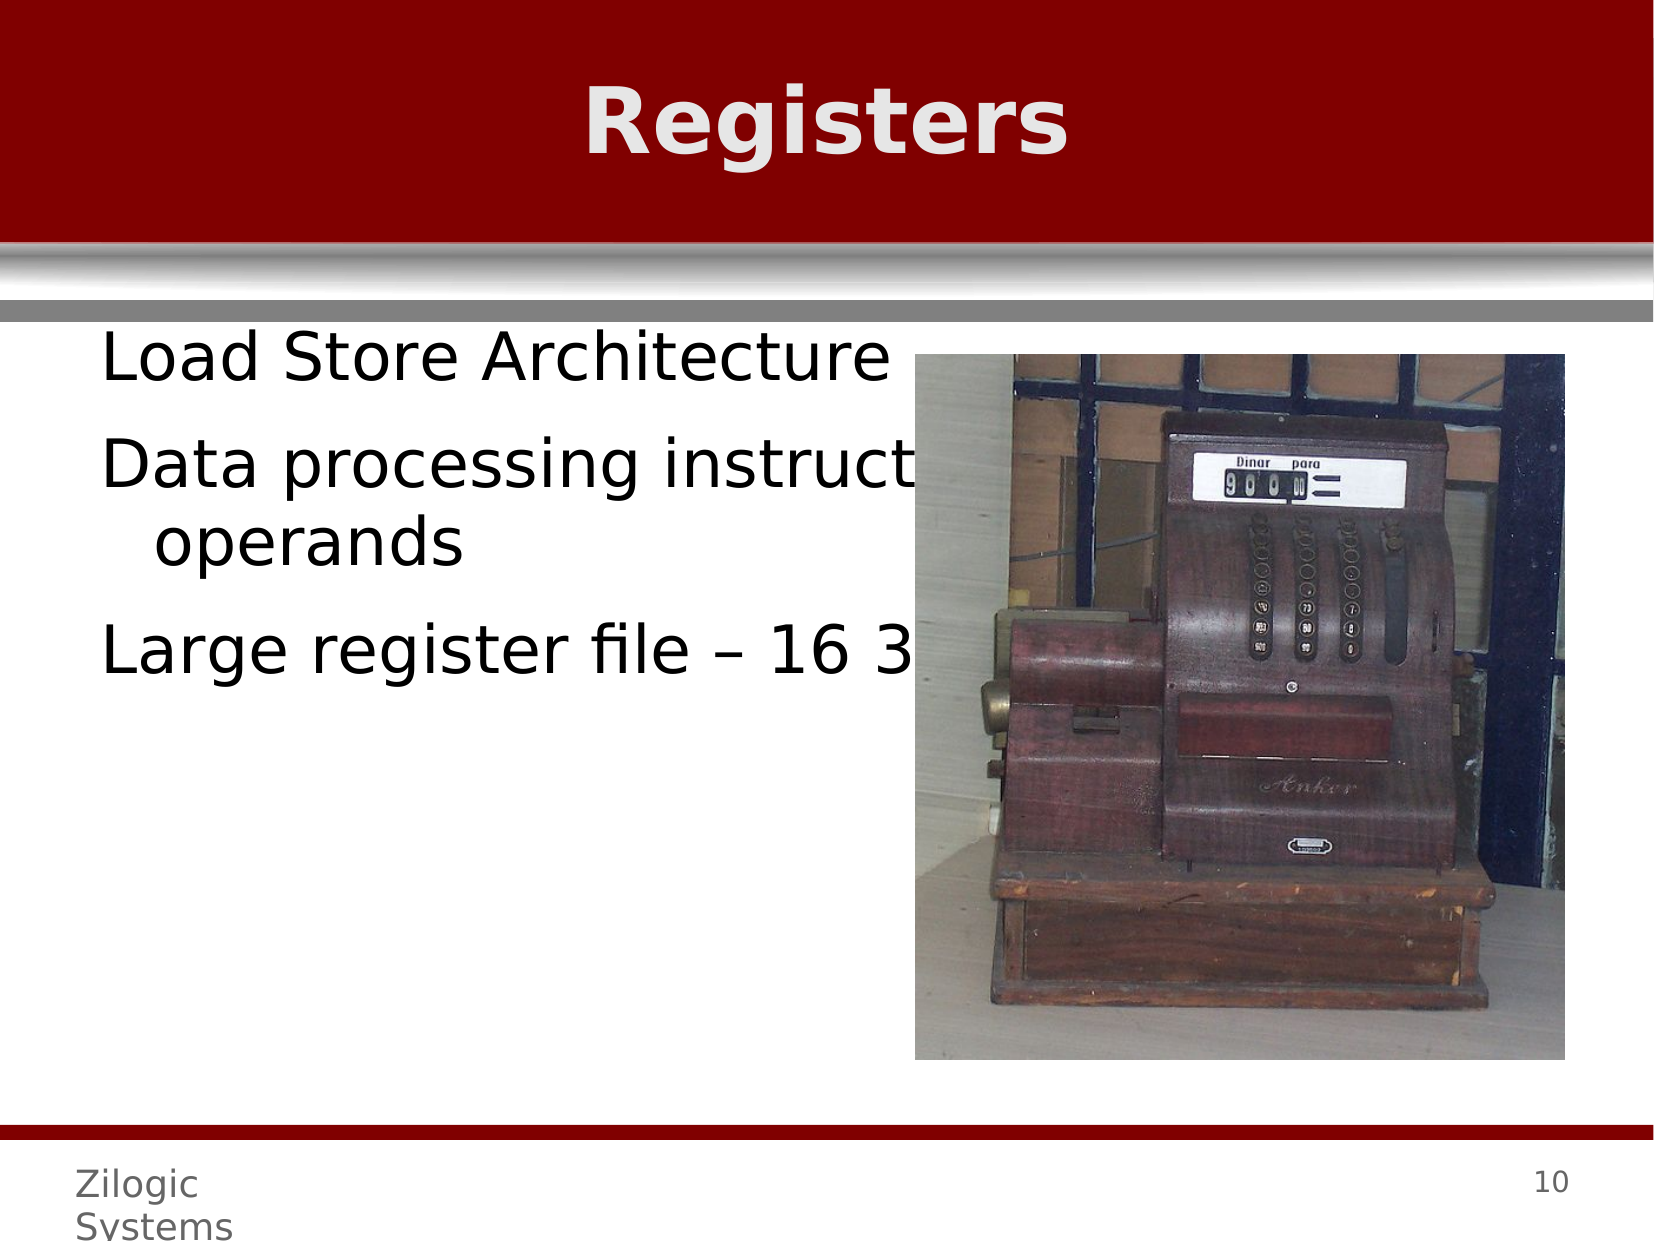

# Registers
Load Store Architecture
Data processing instructions – register operands
Large register file – 16 32-bit registers
10